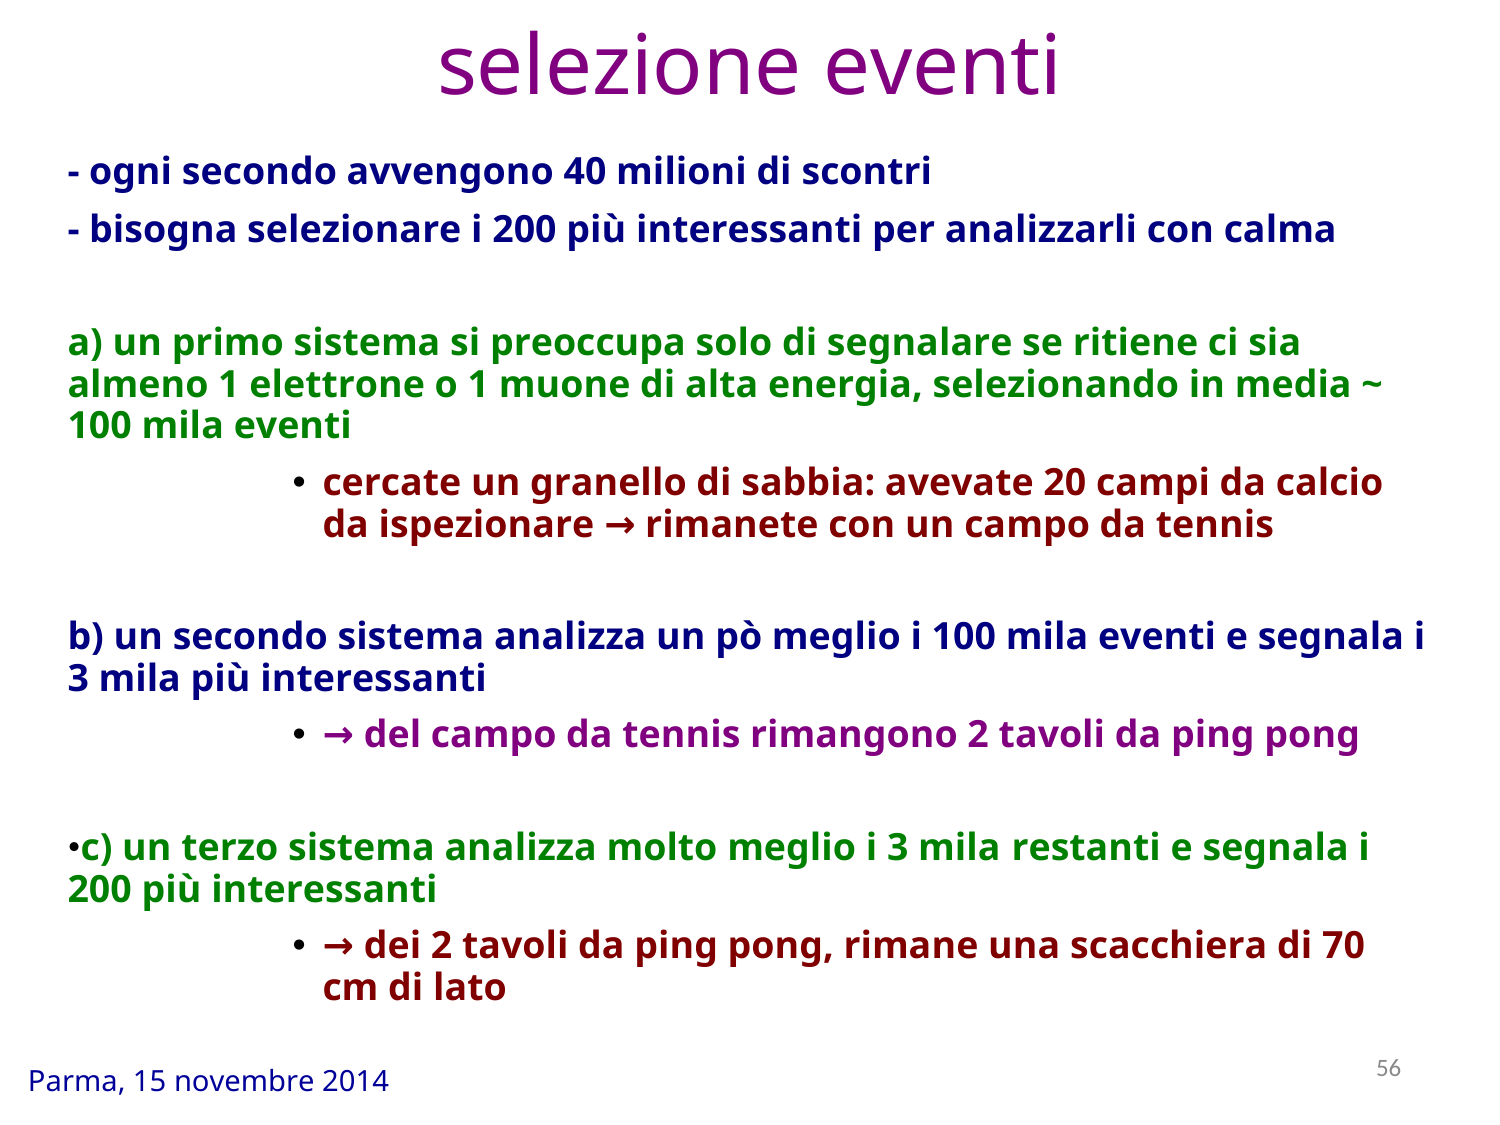

selezione eventi‏
- ogni secondo avvengono 40 milioni di scontri
- bisogna selezionare i 200 più interessanti per analizzarli con calma
a) un primo sistema si preoccupa solo di segnalare se ritiene ci sia almeno 1 elettrone o 1 muone di alta energia, selezionando in media ~ 100 mila eventi
cercate un granello di sabbia: avevate 20 campi da calcio da ispezionare → rimanete con un campo da tennis
b) un secondo sistema analizza un pò meglio i 100 mila eventi e segnala i 3 mila più interessanti
→ del campo da tennis rimangono 2 tavoli da ping pong
c) un terzo sistema analizza molto meglio i 3 mila ‏restanti e segnala i 200 più interessanti
→ dei 2 tavoli da ping pong, rimane una scacchiera di 70 cm di lato
56